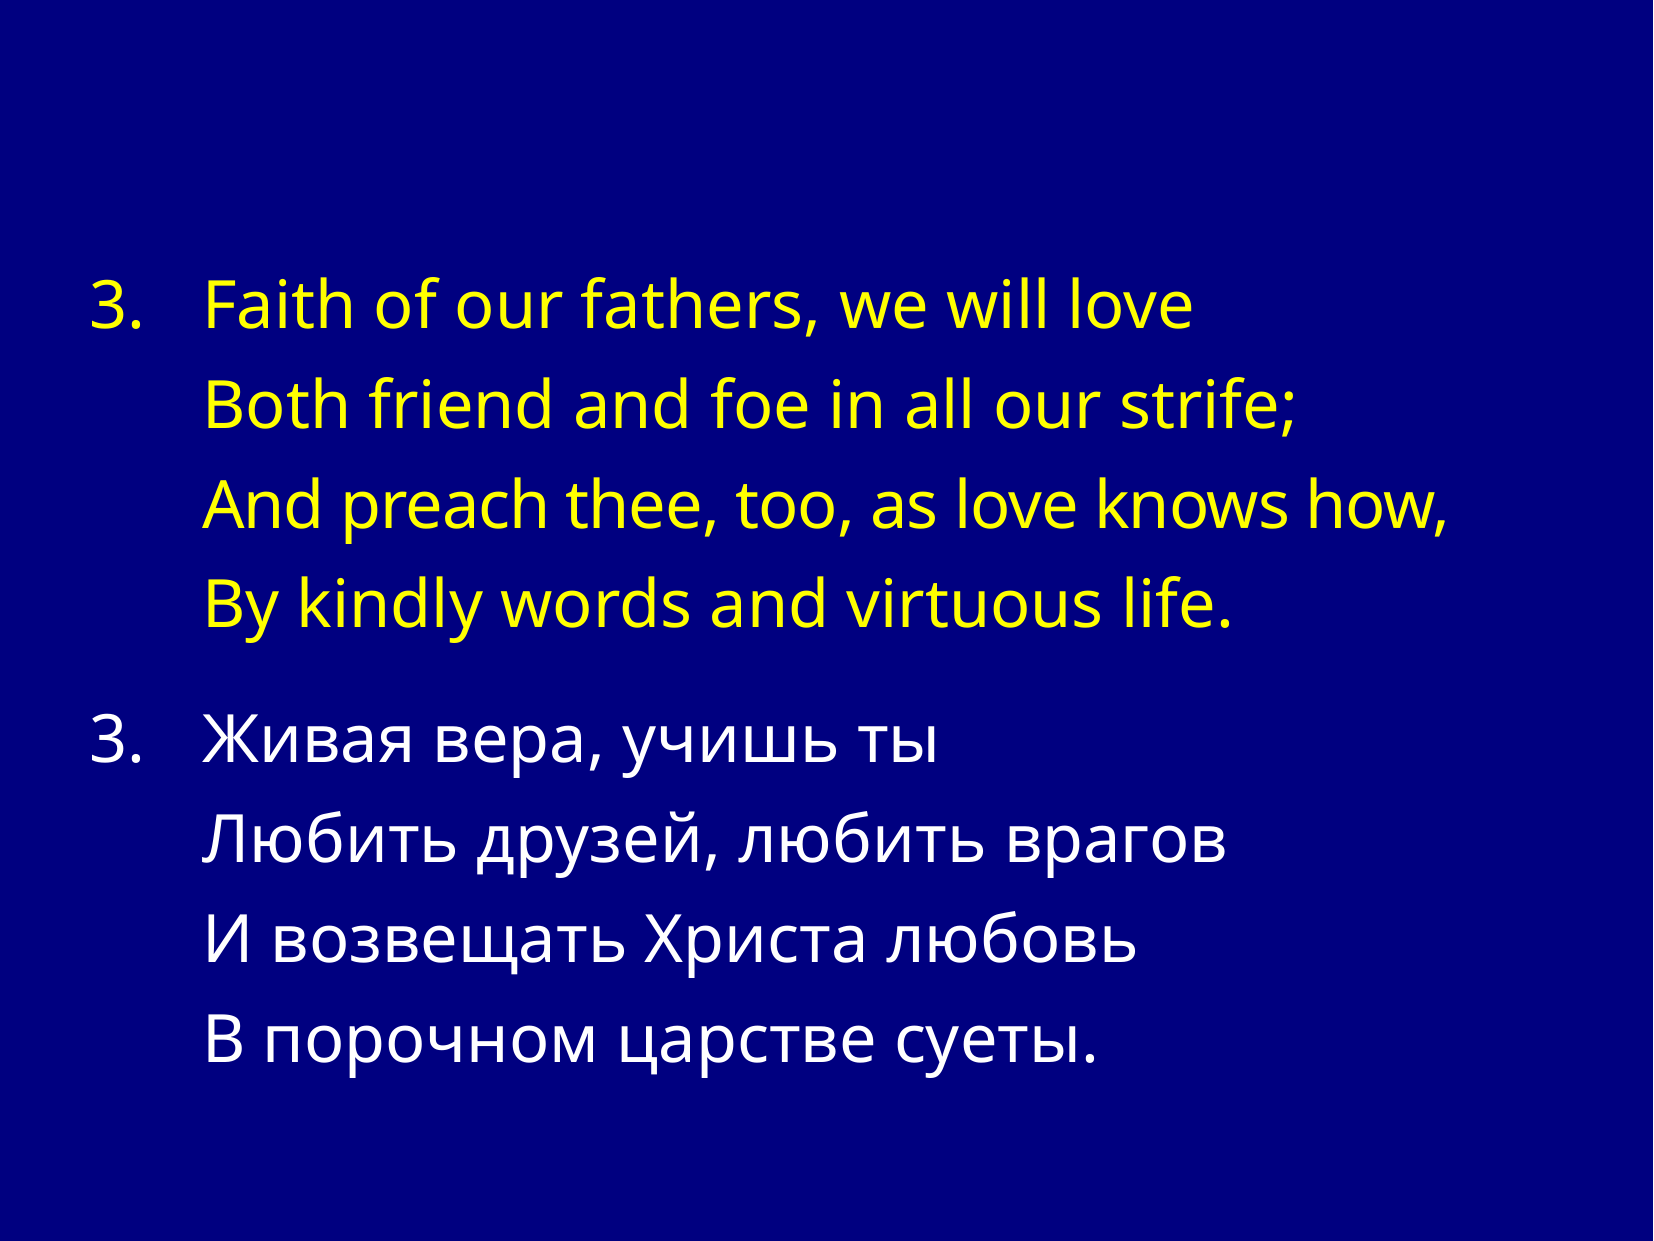

3.	Faith of our fathers, we will love
	Both friend and foe in all our strife;
	And preach thee, too, as love knows how,
	By kindly words and virtuous life.
3.	Живая вера, учишь ты
	Любить друзей, любить врагов
	И возвещать Христа любовь
	В порочном царстве суеты.